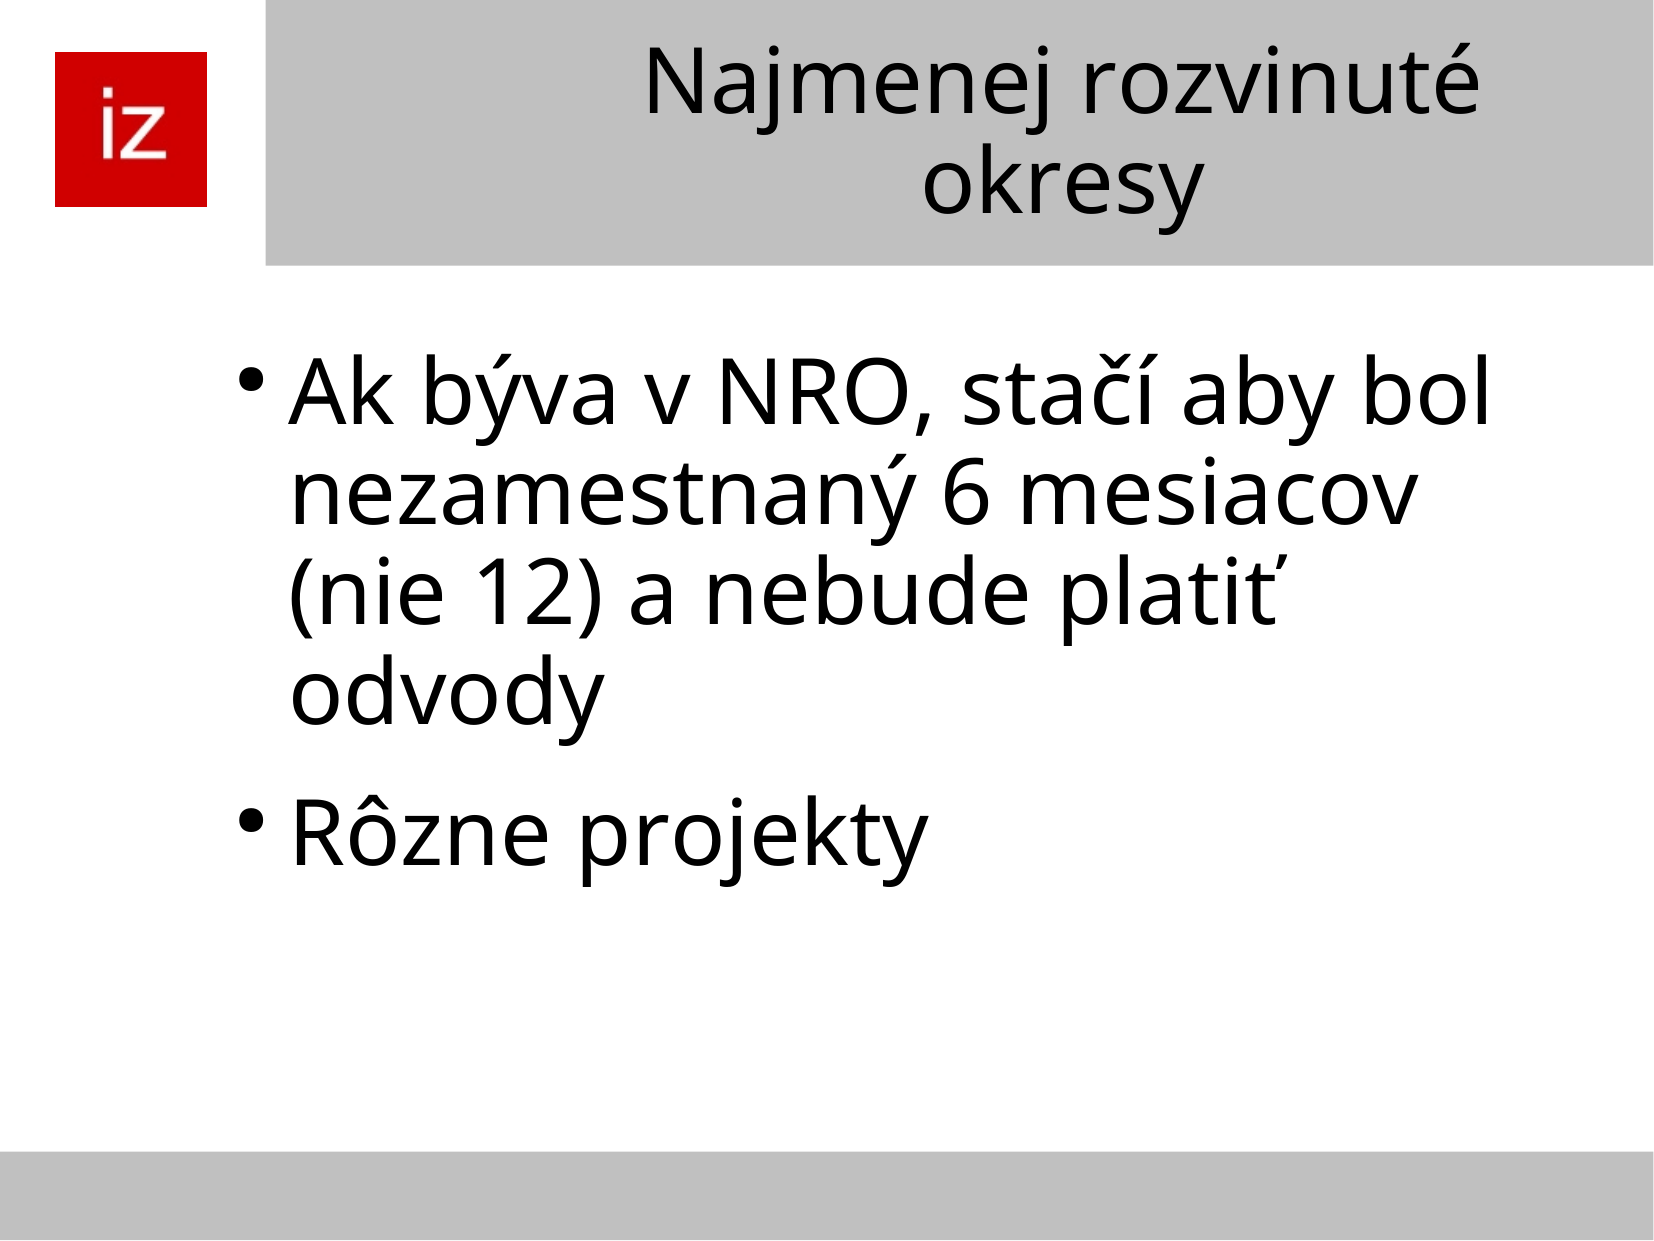

# Najmenej rozvinuté okresy
Ak býva v NRO, stačí aby bol nezamestnaný 6 mesiacov (nie 12) a nebude platiť odvody
Rôzne projekty